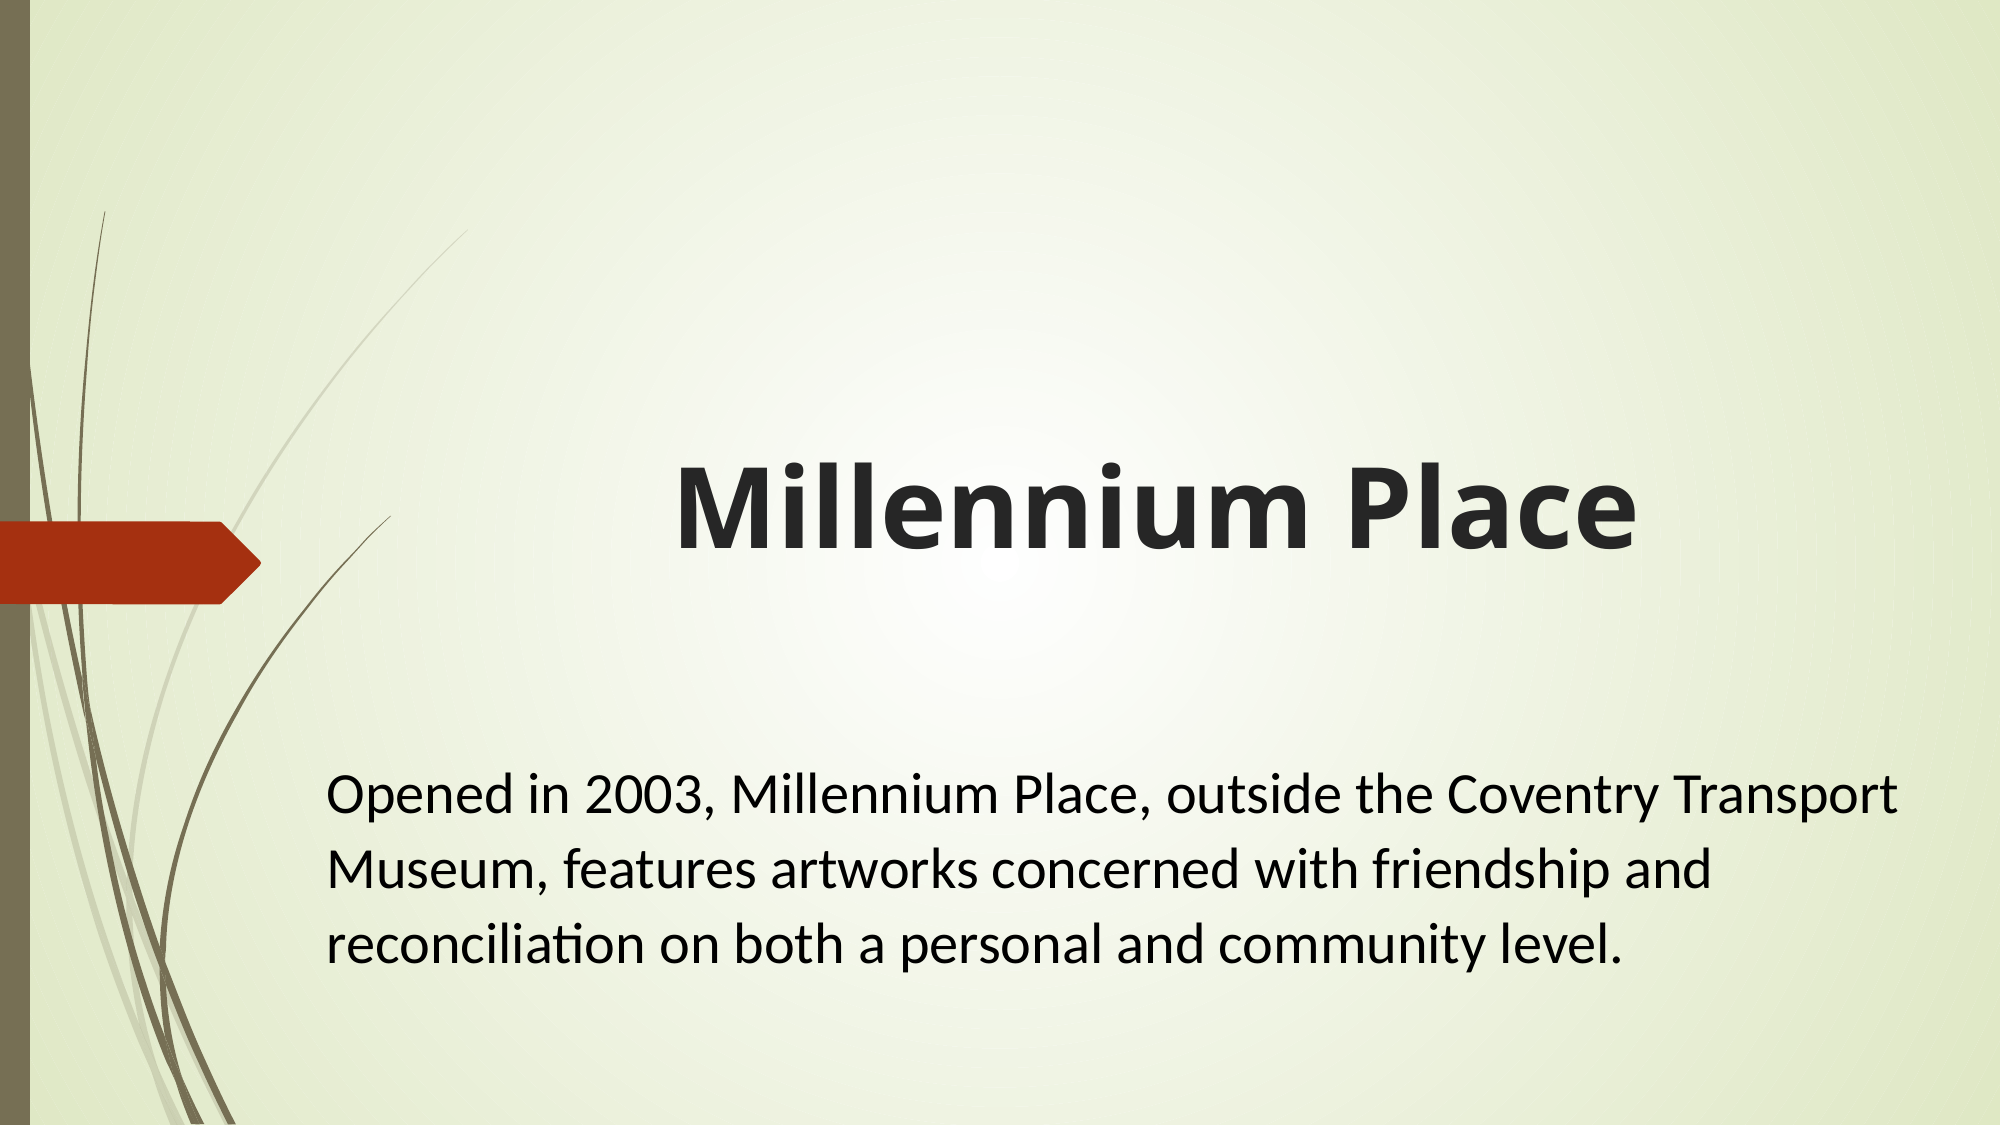

# Millennium Place
Opened in 2003, Millennium Place, outside the Coventry Transport Museum, features artworks concerned with friendship and reconciliation on both a personal and community level.